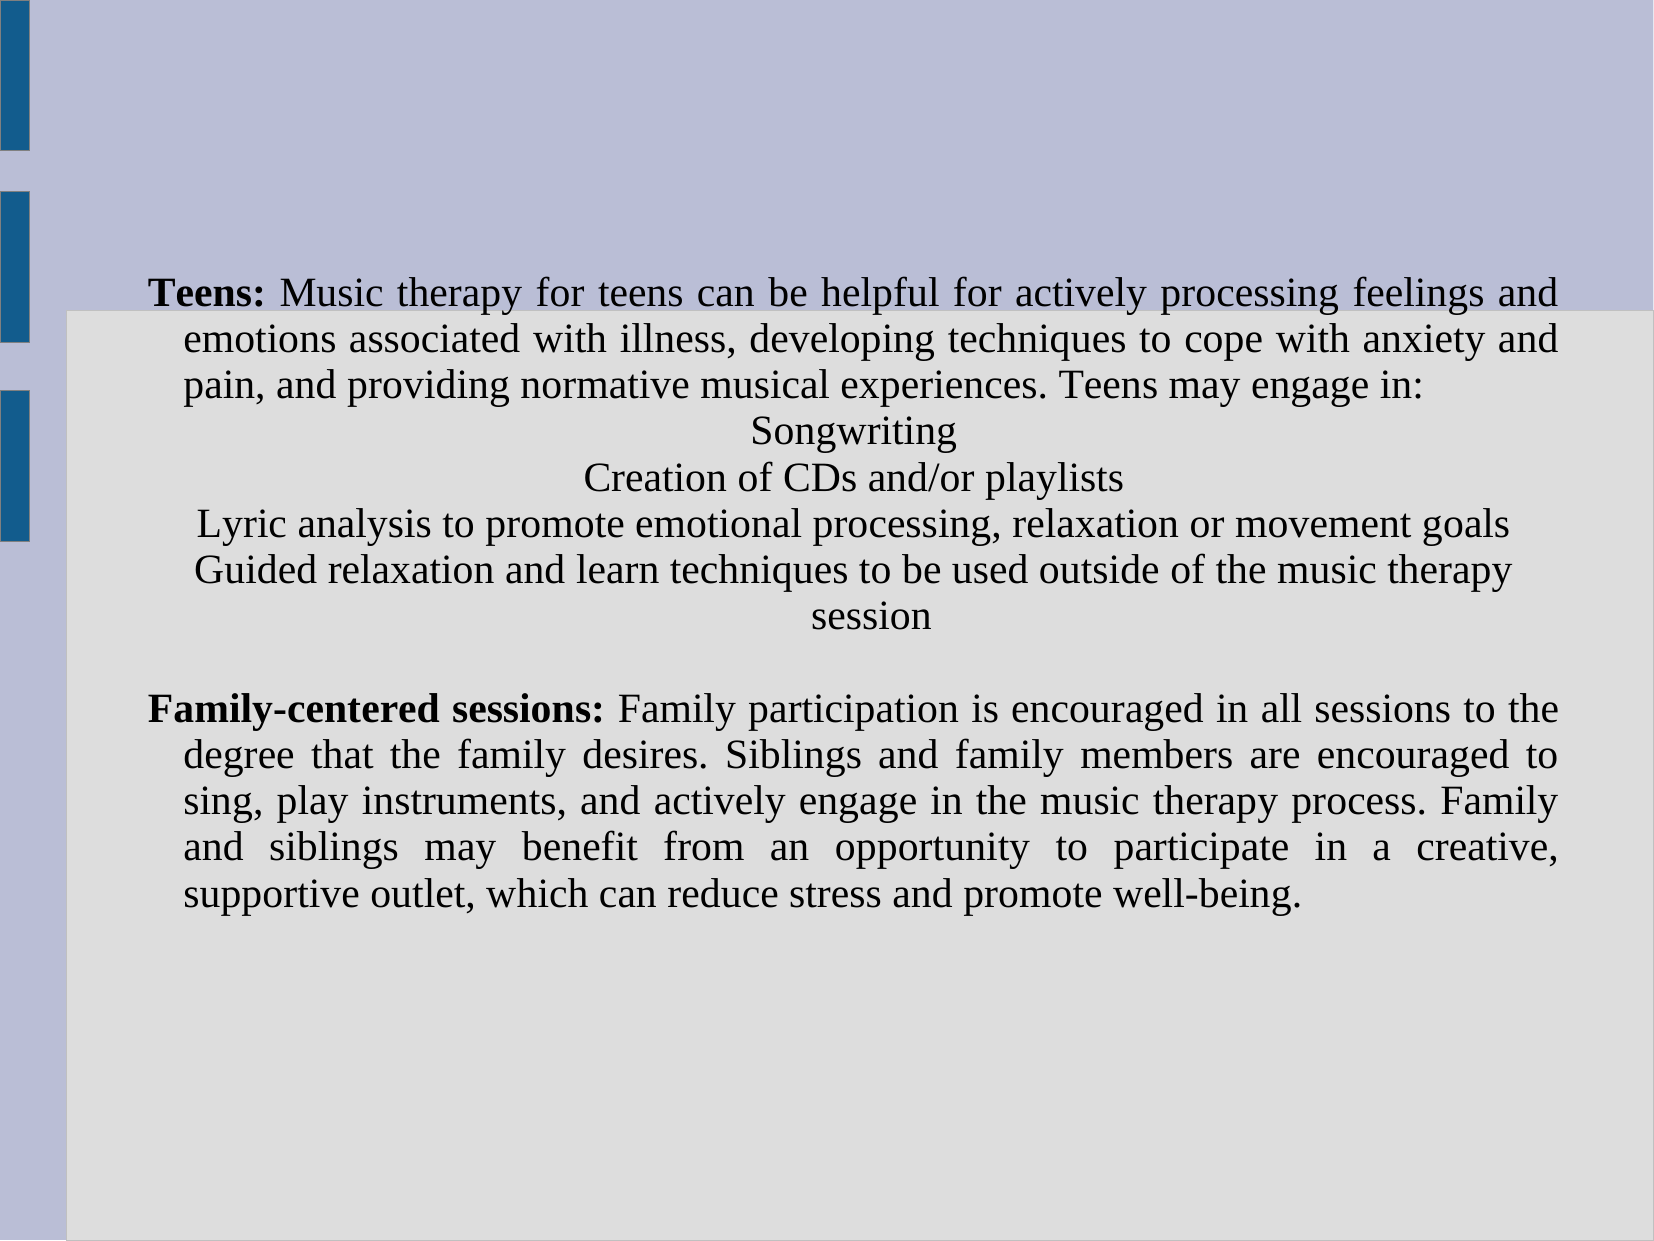

# Teens: Music therapy for teens can be helpful for actively processing feelings and emotions associated with illness, developing techniques to cope with anxiety and pain, and providing normative musical experiences. Teens may engage in:
Songwriting
Creation of CDs and/or playlists
Lyric analysis to promote emotional processing, relaxation or movement goals
Guided relaxation and learn techniques to be used outside of the music therapy session
Family-centered sessions: Family participation is encouraged in all sessions to the degree that the family desires. Siblings and family members are encouraged to sing, play instruments, and actively engage in the music therapy process. Family and siblings may benefit from an opportunity to participate in a creative, supportive outlet, which can reduce stress and promote well-being.